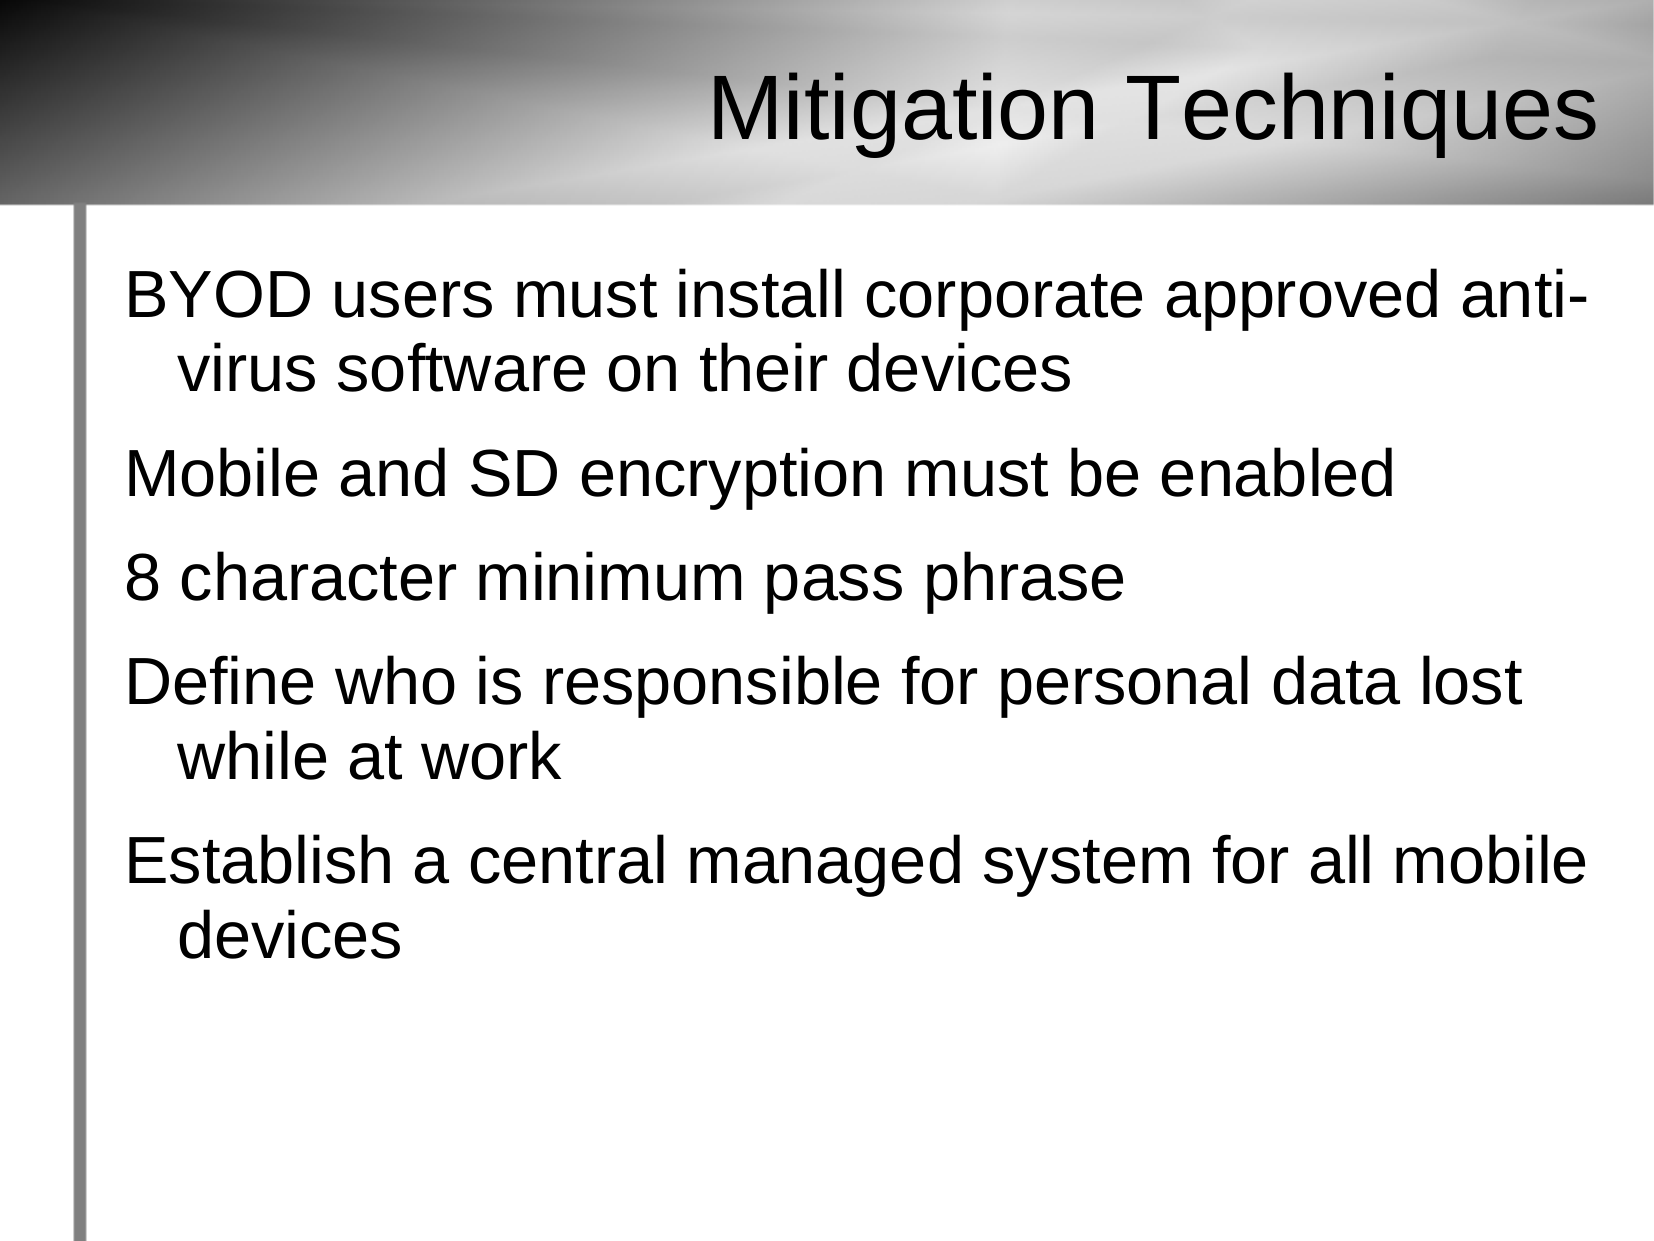

# Mitigation Techniques
BYOD users must install corporate approved anti-virus software on their devices
Mobile and SD encryption must be enabled
8 character minimum pass phrase
Define who is responsible for personal data lost while at work
Establish a central managed system for all mobile devices